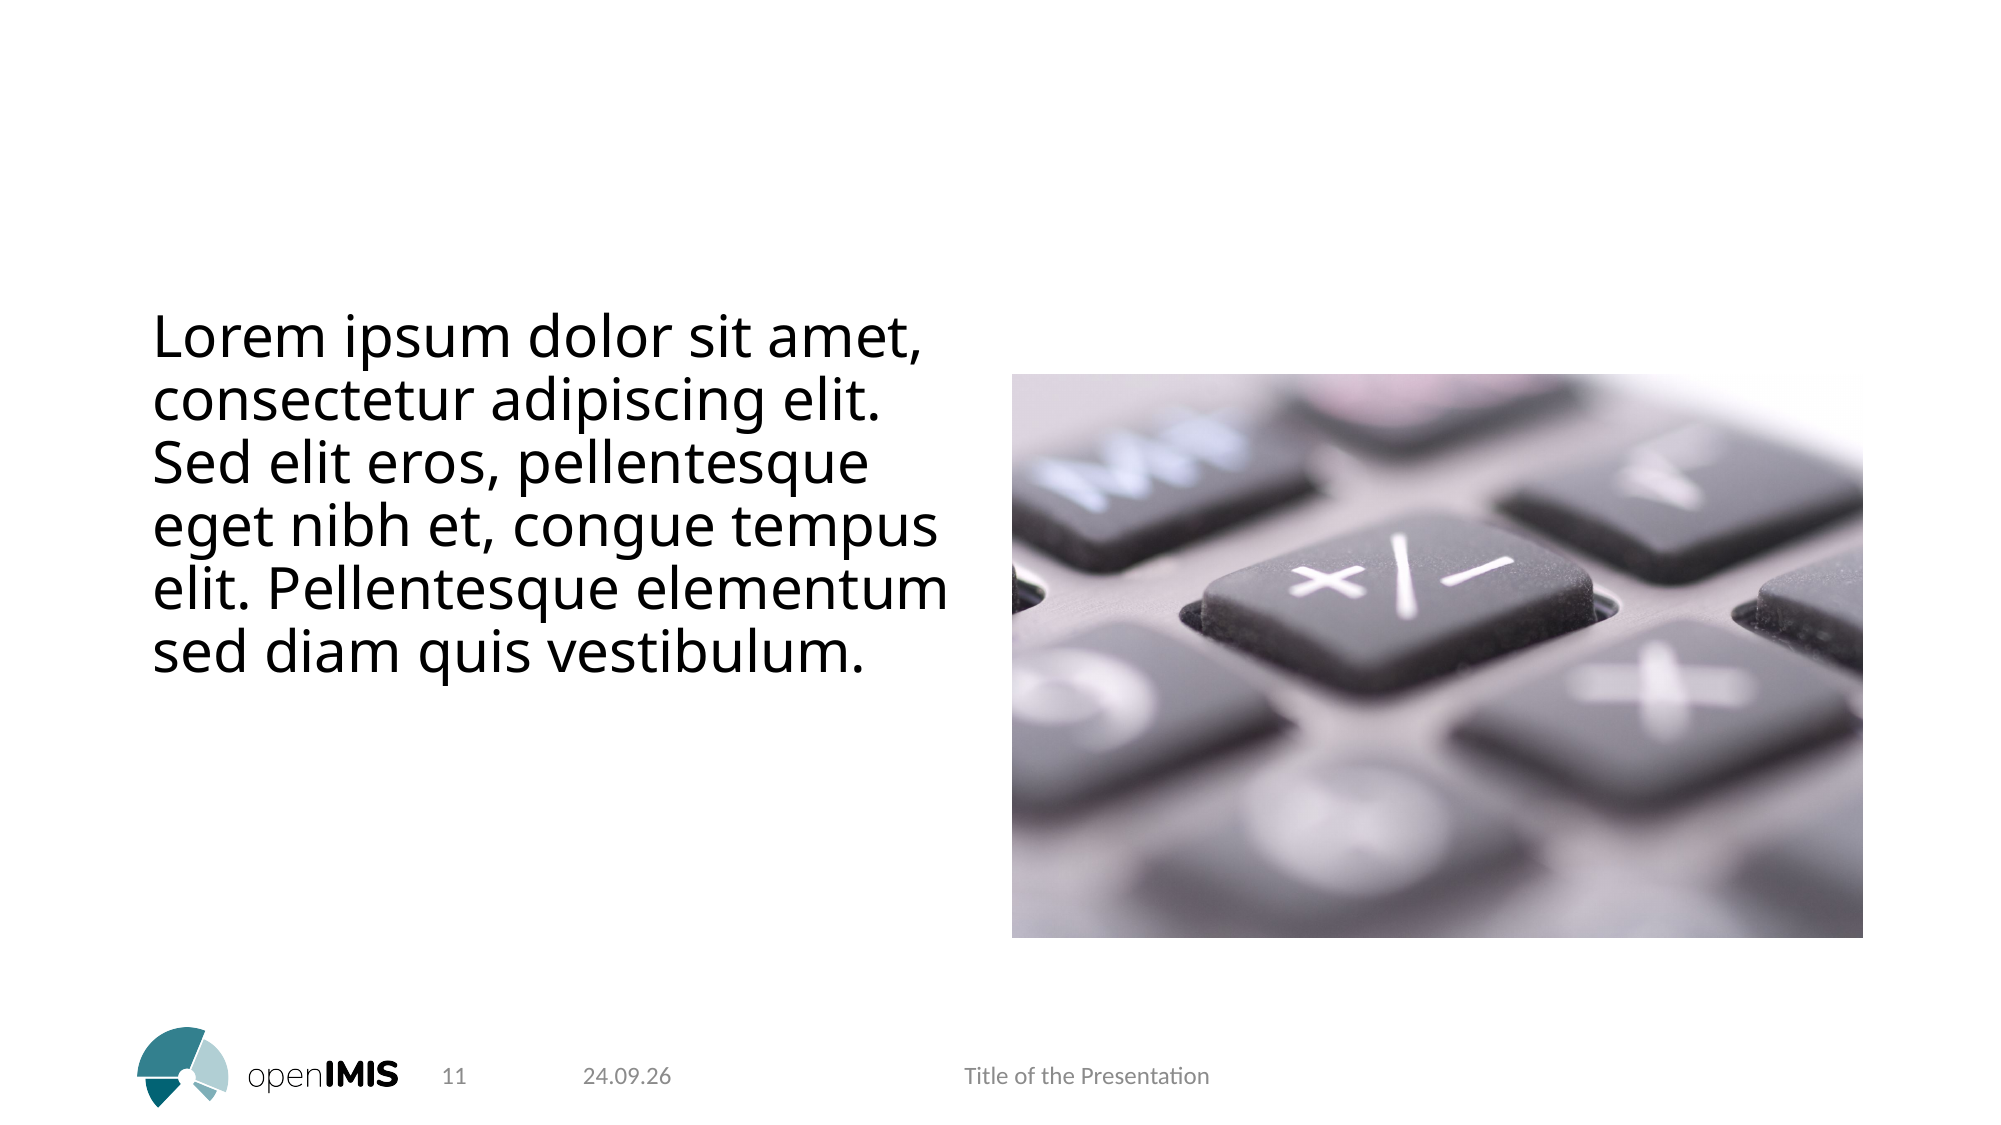

#
Lorem ipsum dolor sit amet, consectetur adipiscing elit. Sed elit eros, pellentesque eget nibh et, congue tempus elit. Pellentesque elementum sed diam quis vestibulum.
Title of the Presentation